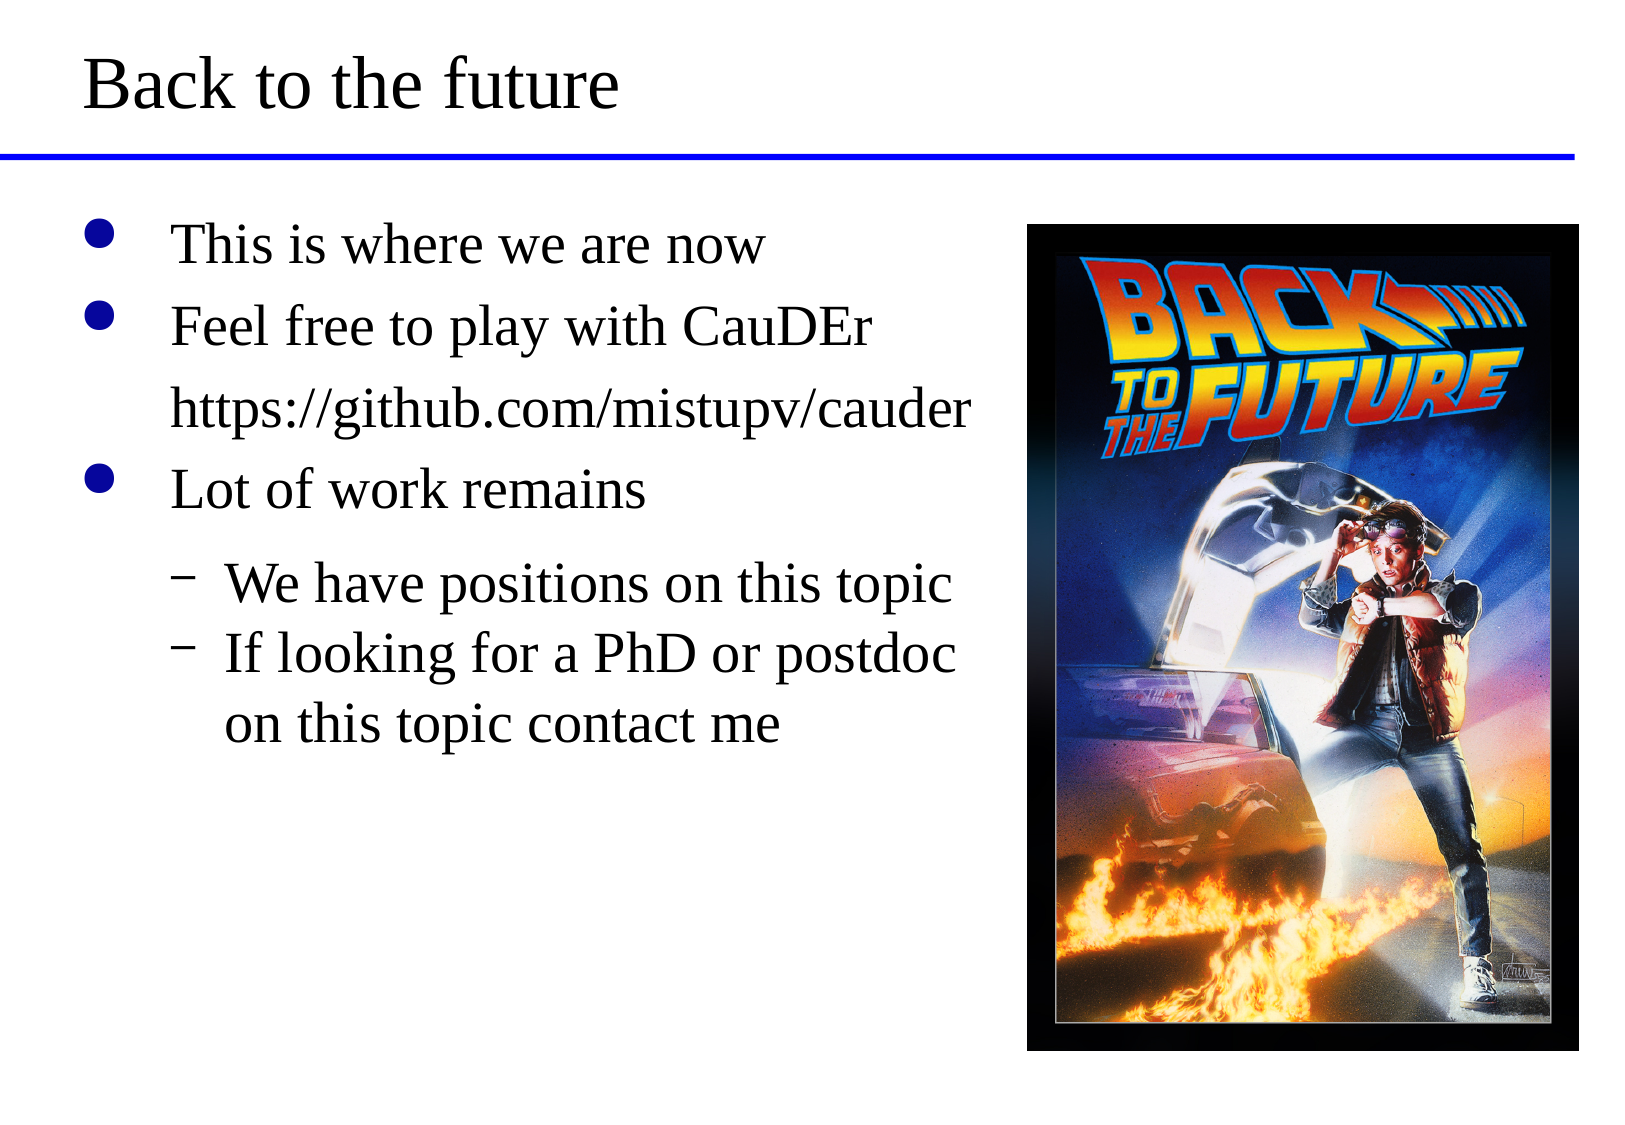

# Back to the future
This is where we are now
Feel free to play with CauDEr
https://github.com/mistupv/cauder
Lot of work remains
We have positions on this topic
If looking for a PhD or postdoc
on this topic contact me